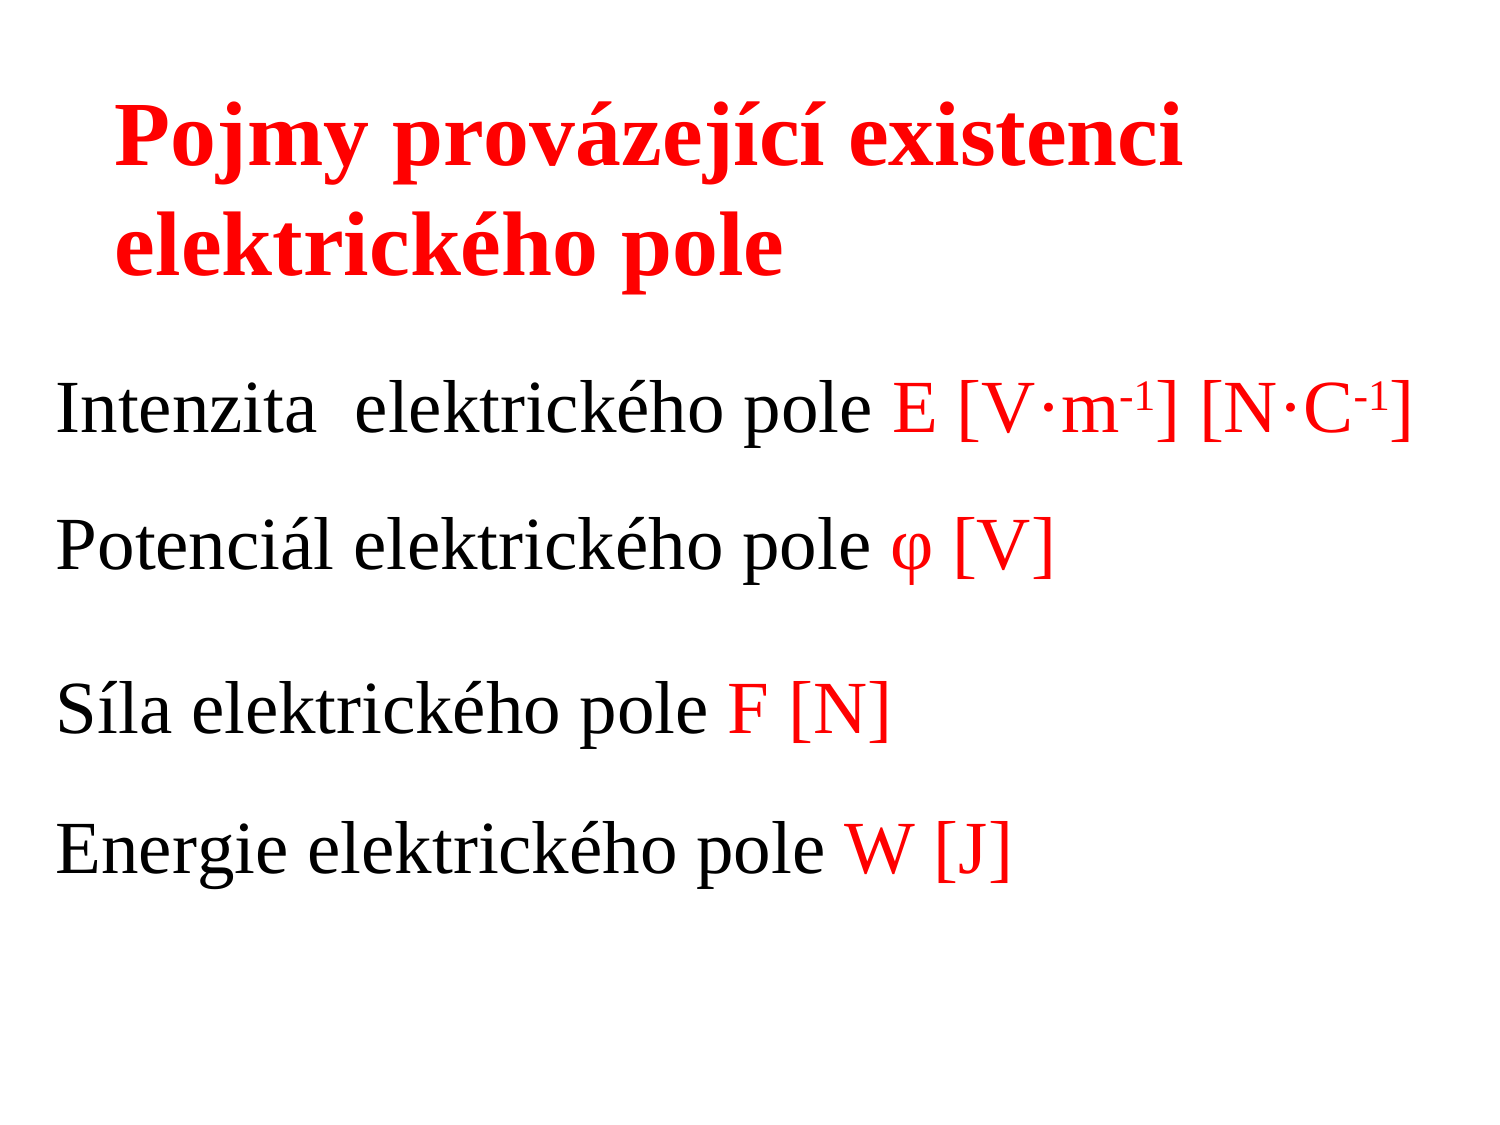

Pojmy provázející existenci elektrického pole
Intenzita elektrického pole E [V·m-1] [N·C-1]
Potenciál elektrického pole φ [V]
Síla elektrického pole F [N]
Energie elektrického pole W [J]